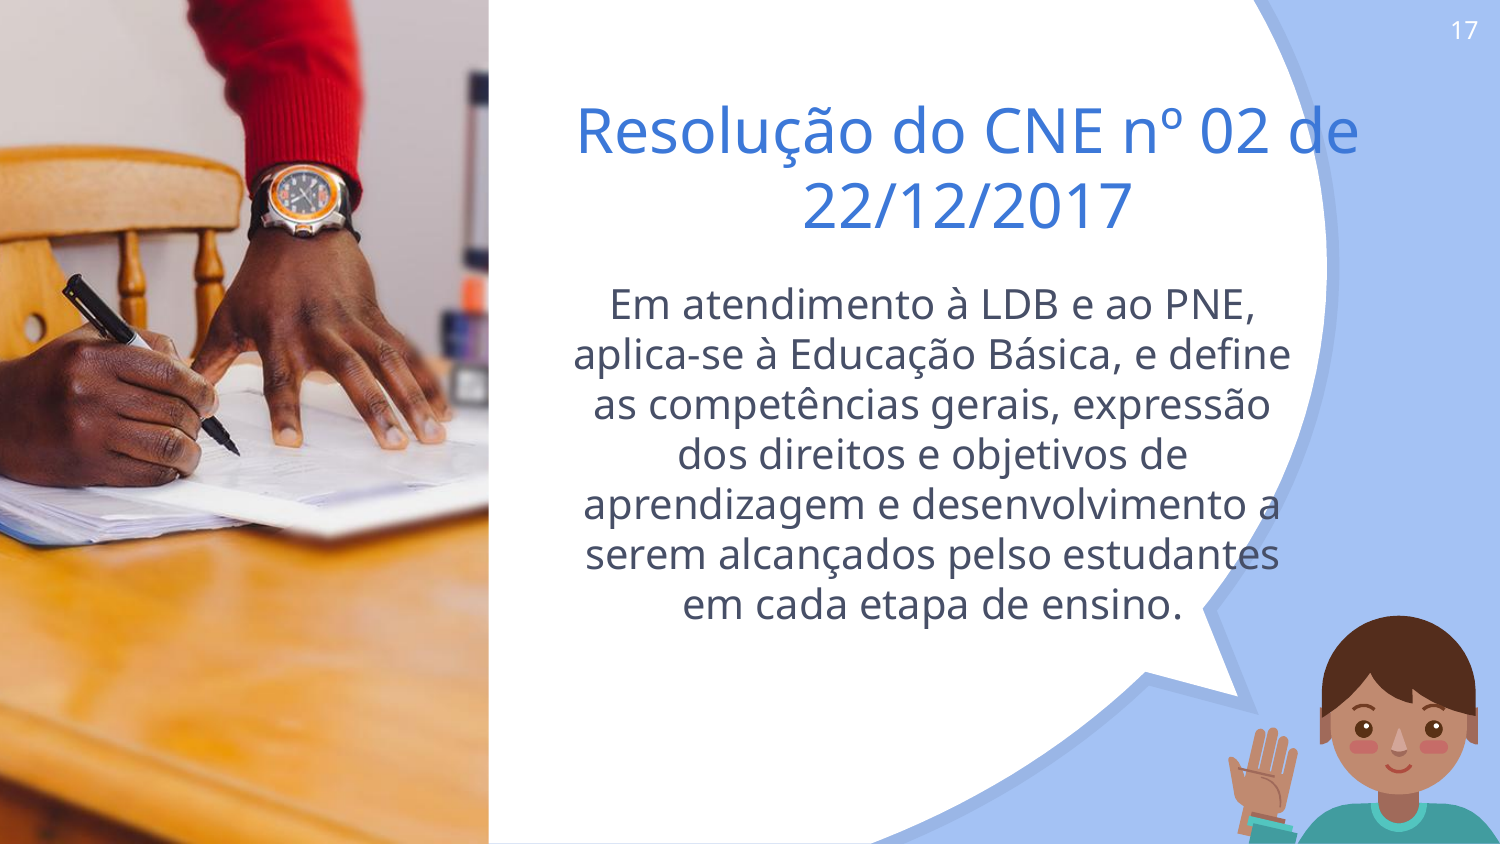

# Resolução do CNE nº 02 de 22/12/2017
Em atendimento à LDB e ao PNE, aplica-se à Educação Básica, e define as competências gerais, expressão dos direitos e objetivos de aprendizagem e desenvolvimento a serem alcançados pelso estudantes em cada etapa de ensino.